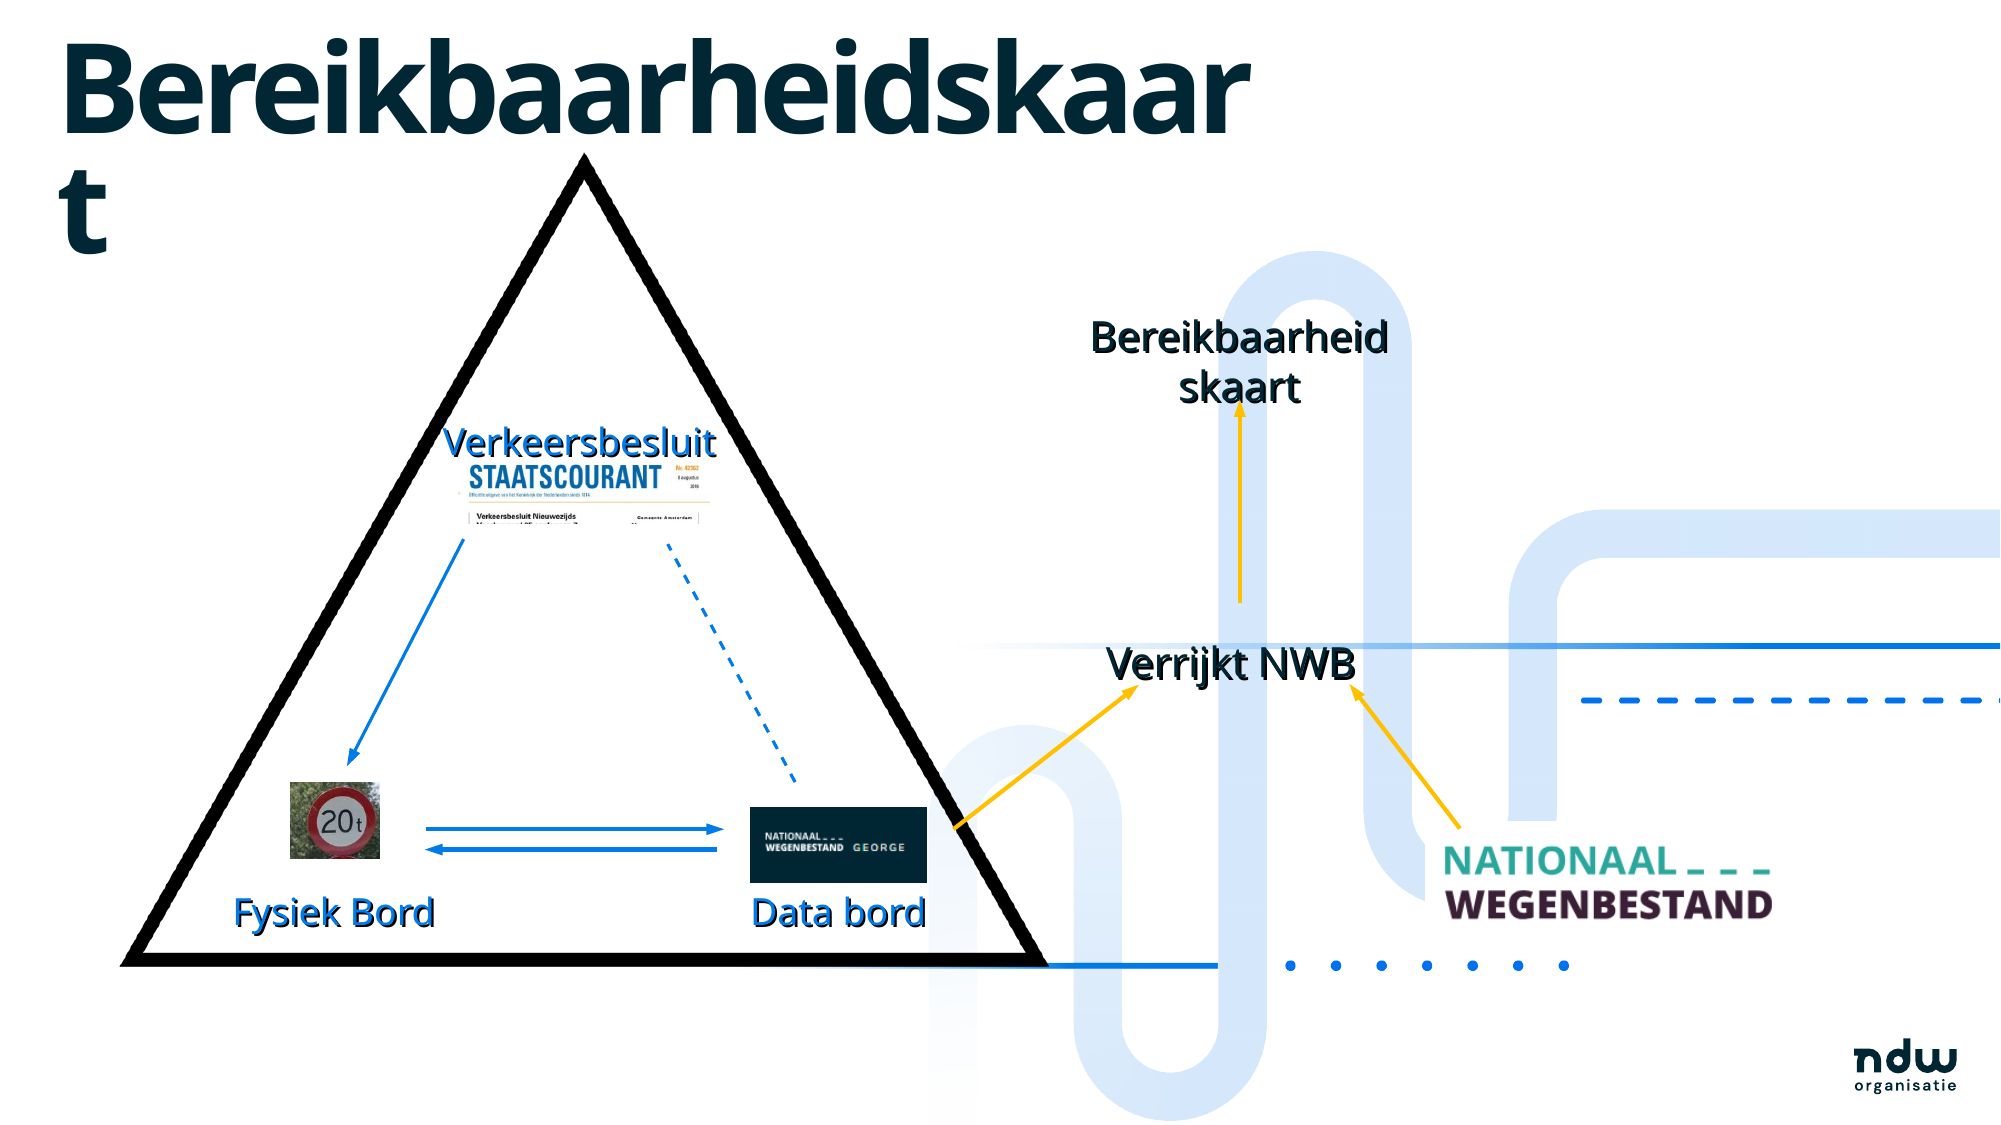

# Bereikbaarheidskaart
Bereikbaarheidskaart
Verkeersbesluit
Verrijkt NWB
NWB
Fysiek Bord
Data bord